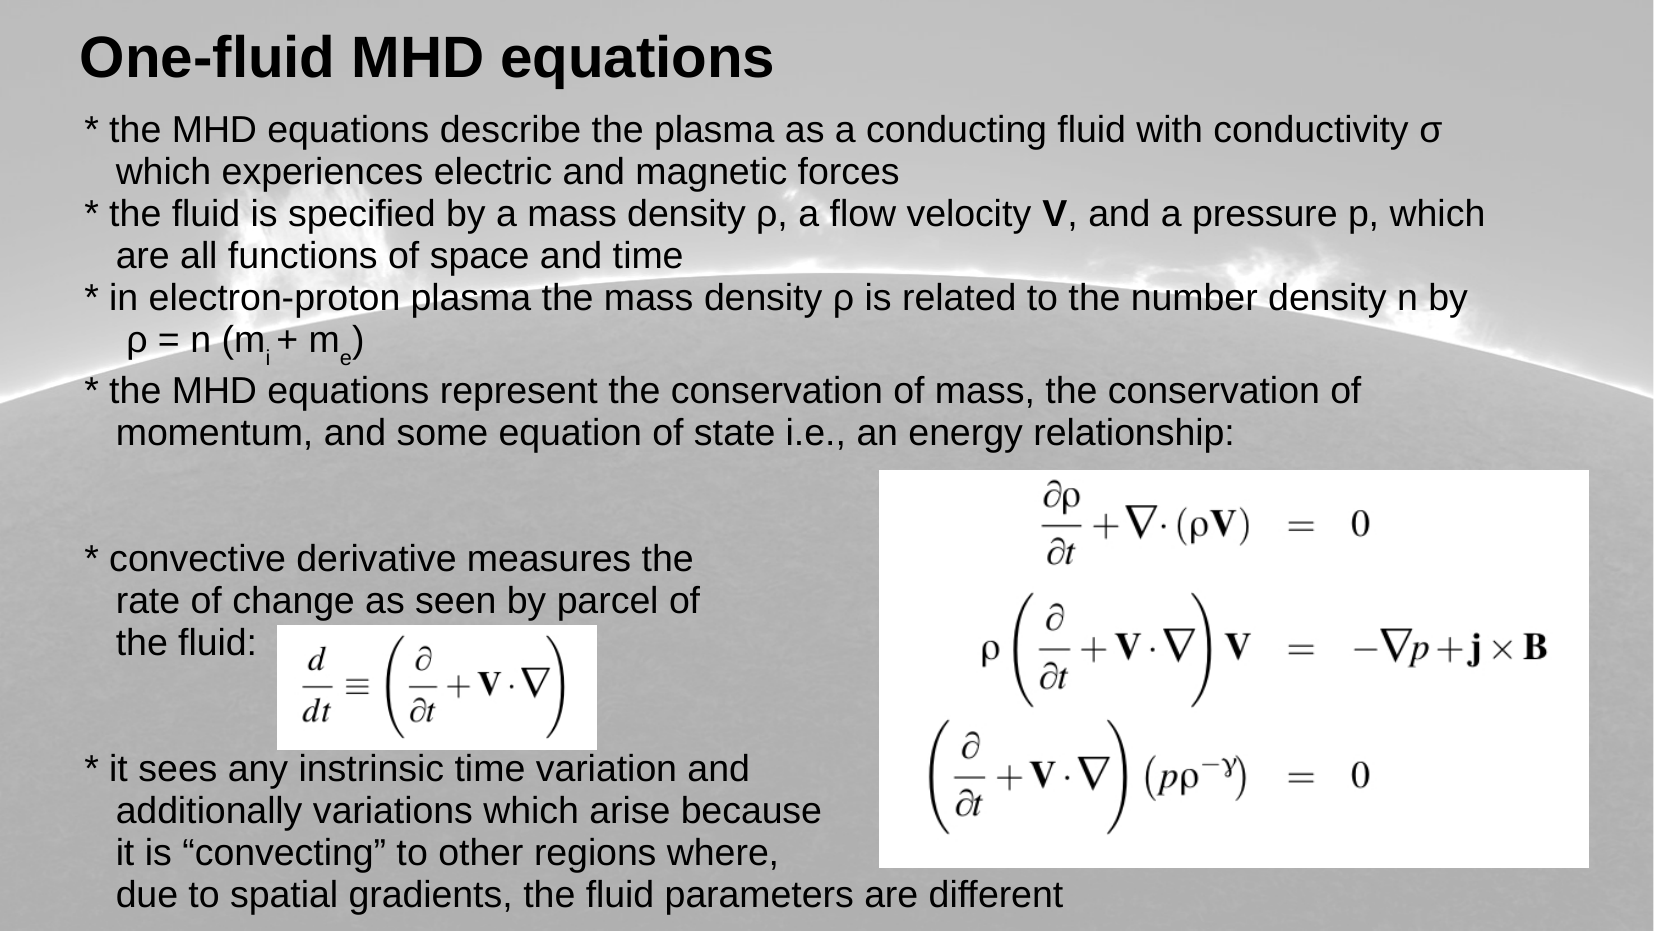

One-fluid MHD equations
* the MHD equations describe the plasma as a conducting fluid with conductivity σ
 which experiences electric and magnetic forces
* the fluid is specified by a mass density ρ, a flow velocity V, and a pressure p, which
 are all functions of space and time
* in electron-proton plasma the mass density ρ is related to the number density n by
 ρ = n (mi + me)
* the MHD equations represent the conservation of mass, the conservation of
 momentum, and some equation of state i.e., an energy relationship:
* convective derivative measures the
 rate of change as seen by parcel of
 the fluid:
* it sees any instrinsic time variation and
 additionally variations which arise because
 it is “convecting” to other regions where,
 due to spatial gradients, the fluid parameters are different